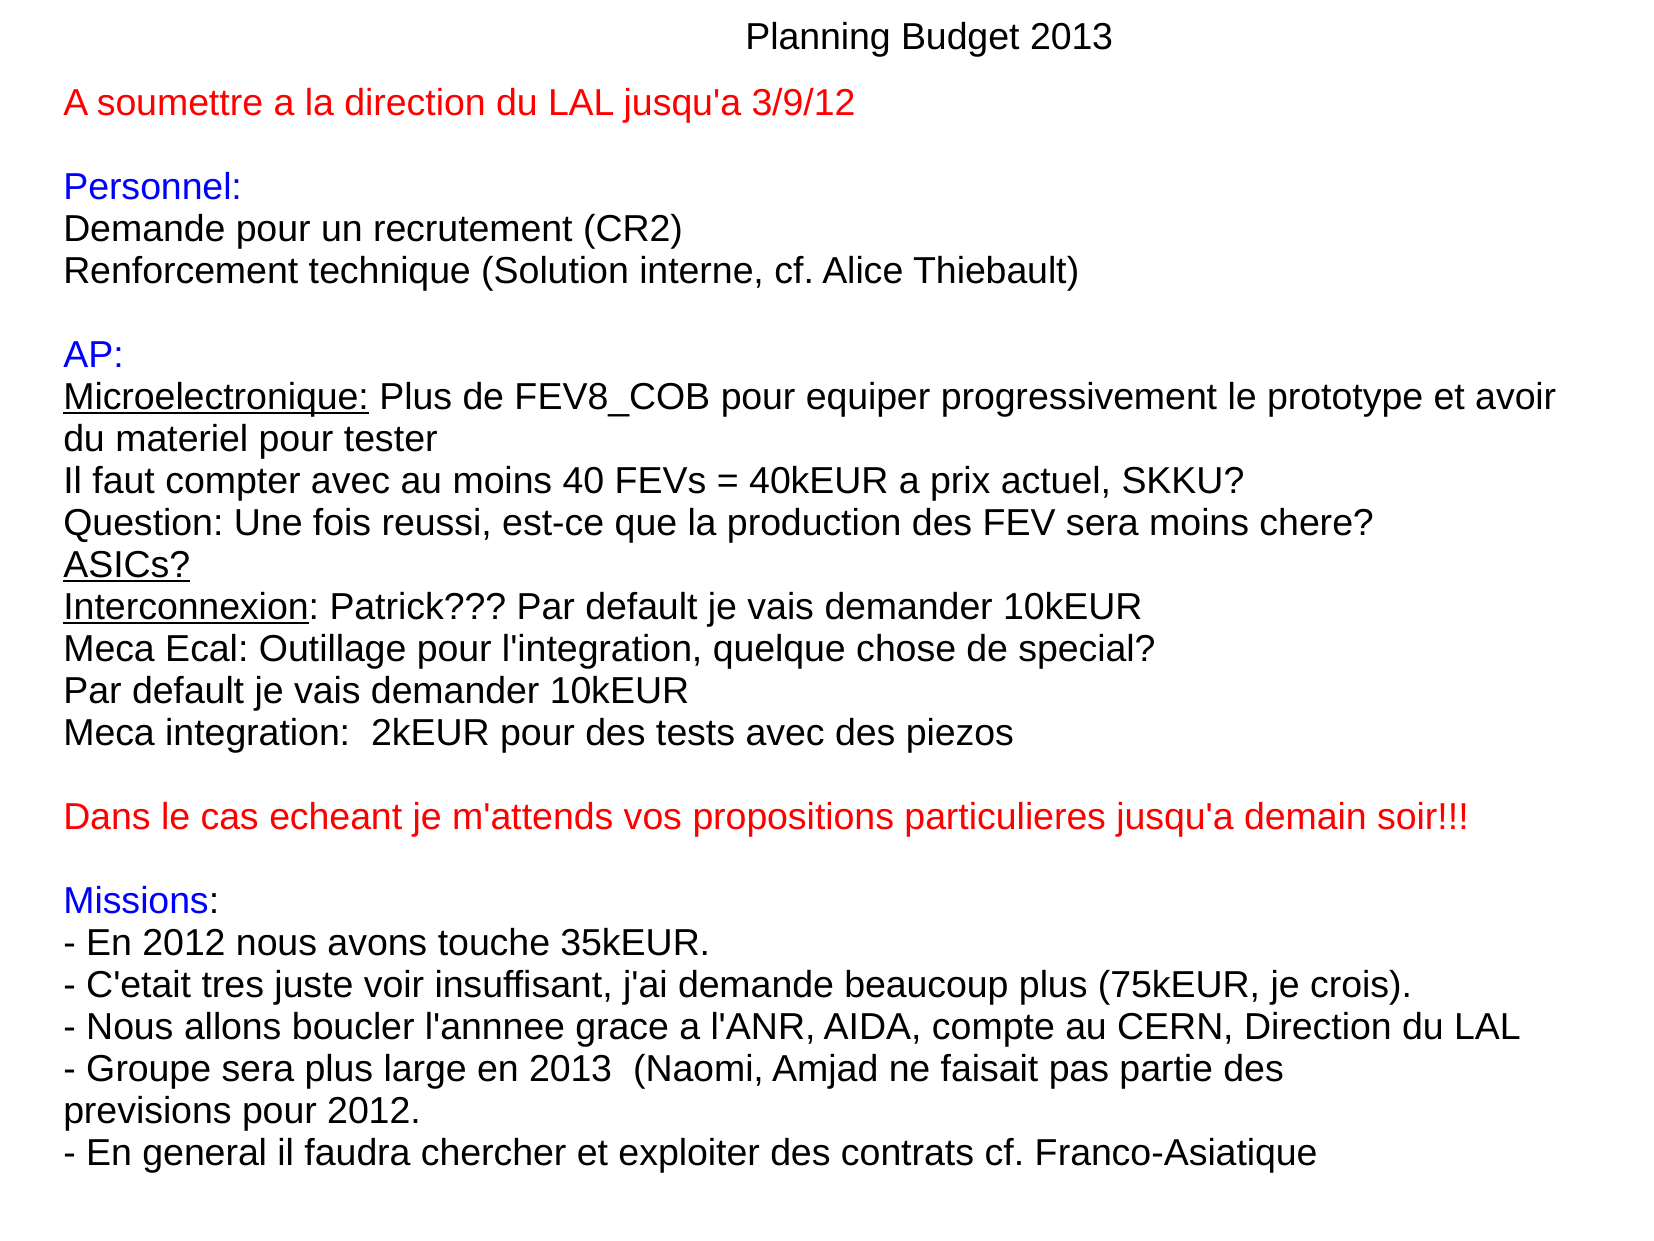

Planning Budget 2013
A soumettre a la direction du LAL jusqu'a 3/9/12
Personnel:
Demande pour un recrutement (CR2)
Renforcement technique (Solution interne, cf. Alice Thiebault)
AP:
Microelectronique: Plus de FEV8_COB pour equiper progressivement le prototype et avoir
du materiel pour tester
Il faut compter avec au moins 40 FEVs = 40kEUR a prix actuel, SKKU?
Question: Une fois reussi, est-ce que la production des FEV sera moins chere?
ASICs?
Interconnexion: Patrick??? Par default je vais demander 10kEUR
Meca Ecal: Outillage pour l'integration, quelque chose de special?
Par default je vais demander 10kEUR
Meca integration: 2kEUR pour des tests avec des piezos
Dans le cas echeant je m'attends vos propositions particulieres jusqu'a demain soir!!!
Missions:
- En 2012 nous avons touche 35kEUR.
- C'etait tres juste voir insuffisant, j'ai demande beaucoup plus (75kEUR, je crois).
- Nous allons boucler l'annnee grace a l'ANR, AIDA, compte au CERN, Direction du LAL
- Groupe sera plus large en 2013 (Naomi, Amjad ne faisait pas partie des
previsions pour 2012.
- En general il faudra chercher et exploiter des contrats cf. Franco-Asiatique